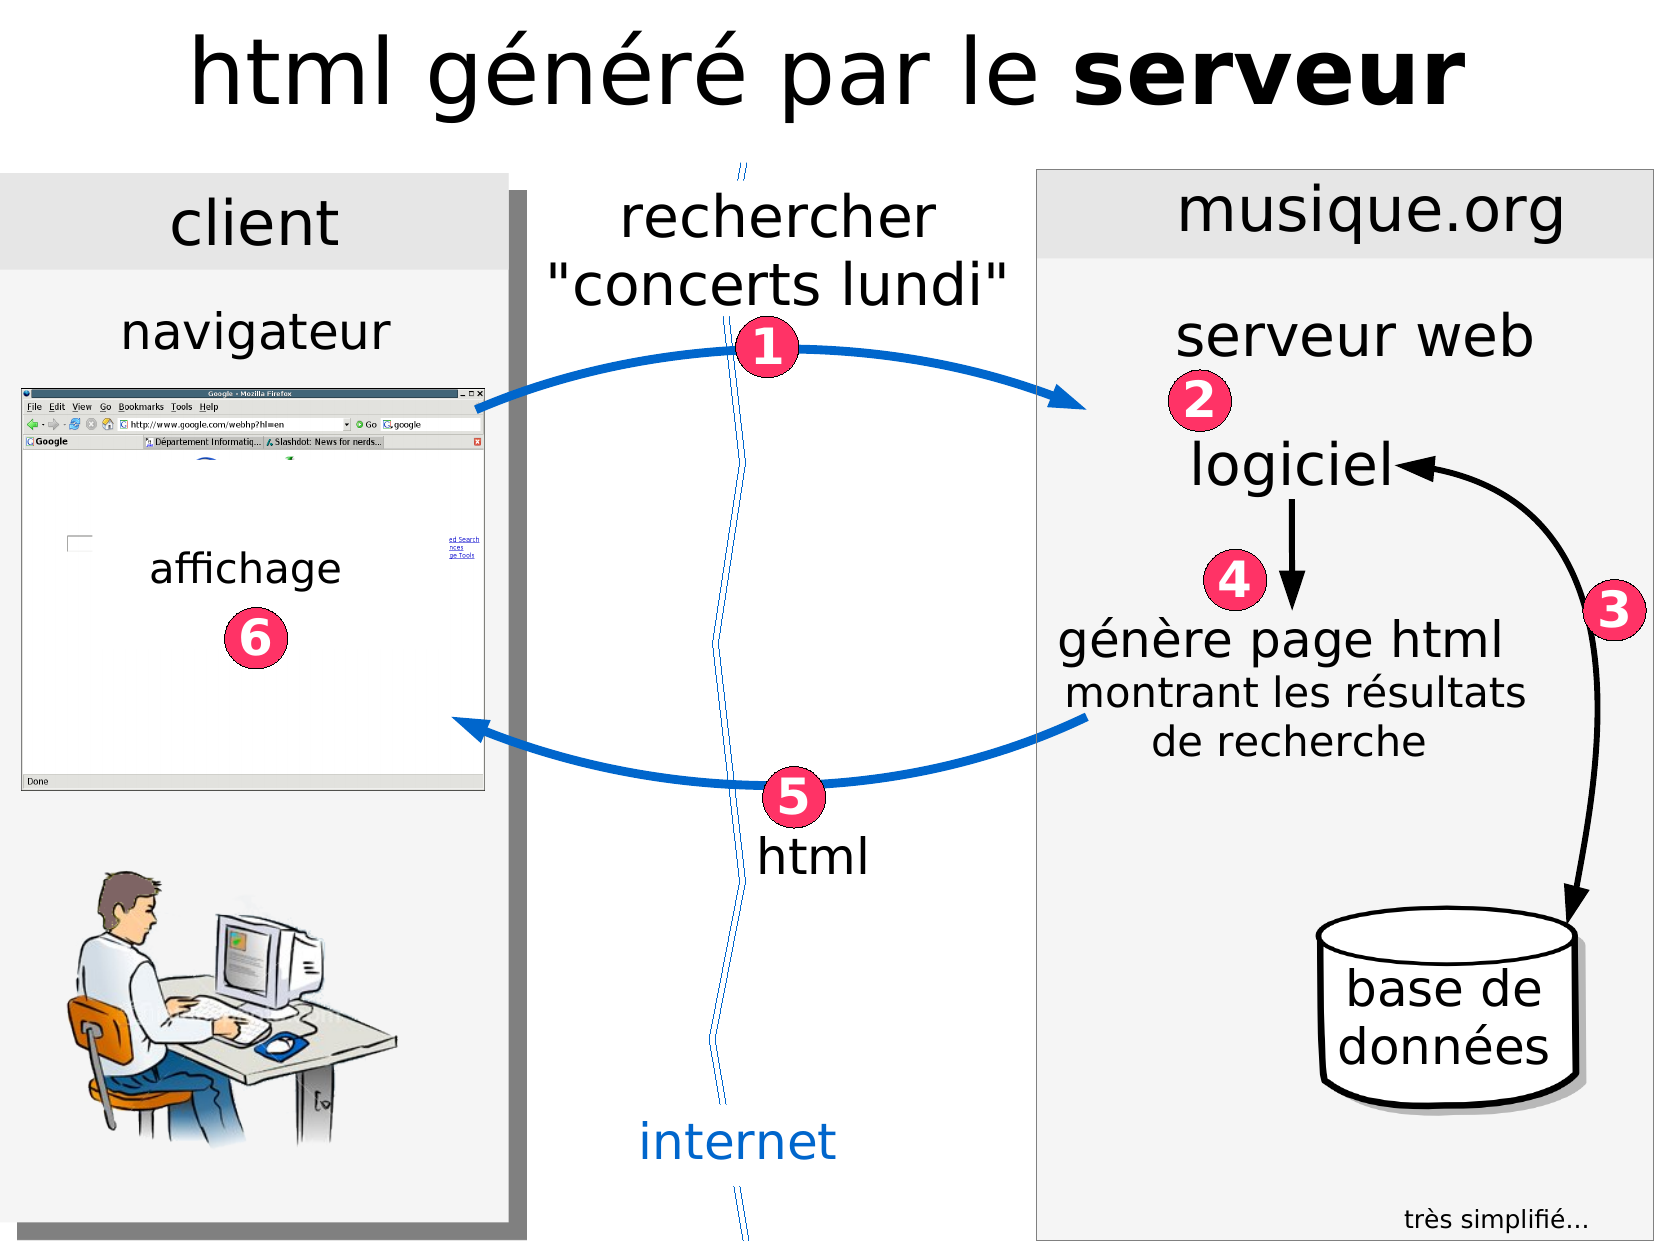

# html généré par le serveur
musique.org
rechercher
"concerts lundi"
client
serveur web
navigateur
1
2
logiciel
affichage
4
3
6
génère page html
 montrant les résultats de recherche
5
html
base de données
internet
très simplifié...